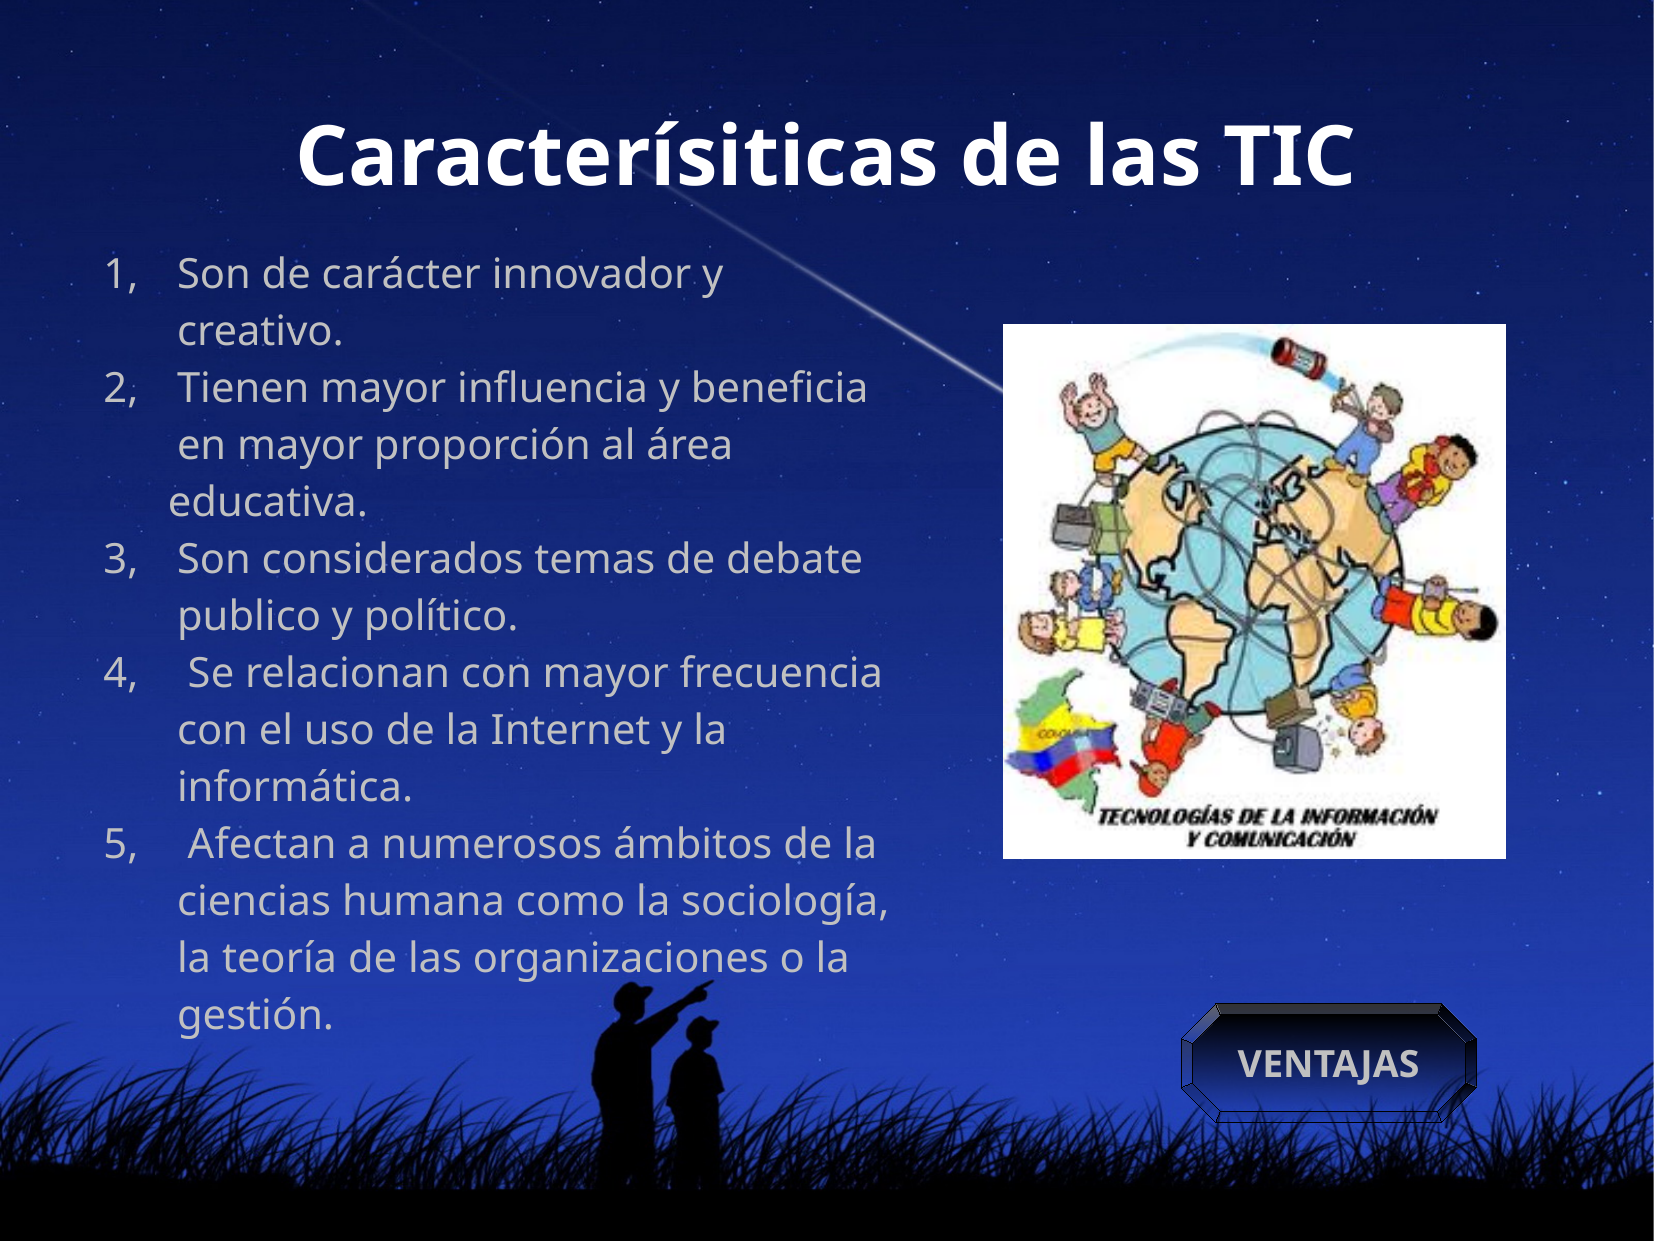

# Caracterísiticas de las TIC
1, 	Son de carácter innovador y
	creativo.
2, 	Tienen mayor influencia y beneficia 		en mayor proporción al área
 educativa.
3, 	Son considerados temas de debate 		publico y político.
4,	 Se relacionan con mayor frecuencia 		con el uso de la Internet y la
	informática.
5,	 Afectan a numerosos ámbitos de la 		ciencias humana como la sociología, 		la teoría de las organizaciones o la 		gestión.
VENTAJAS